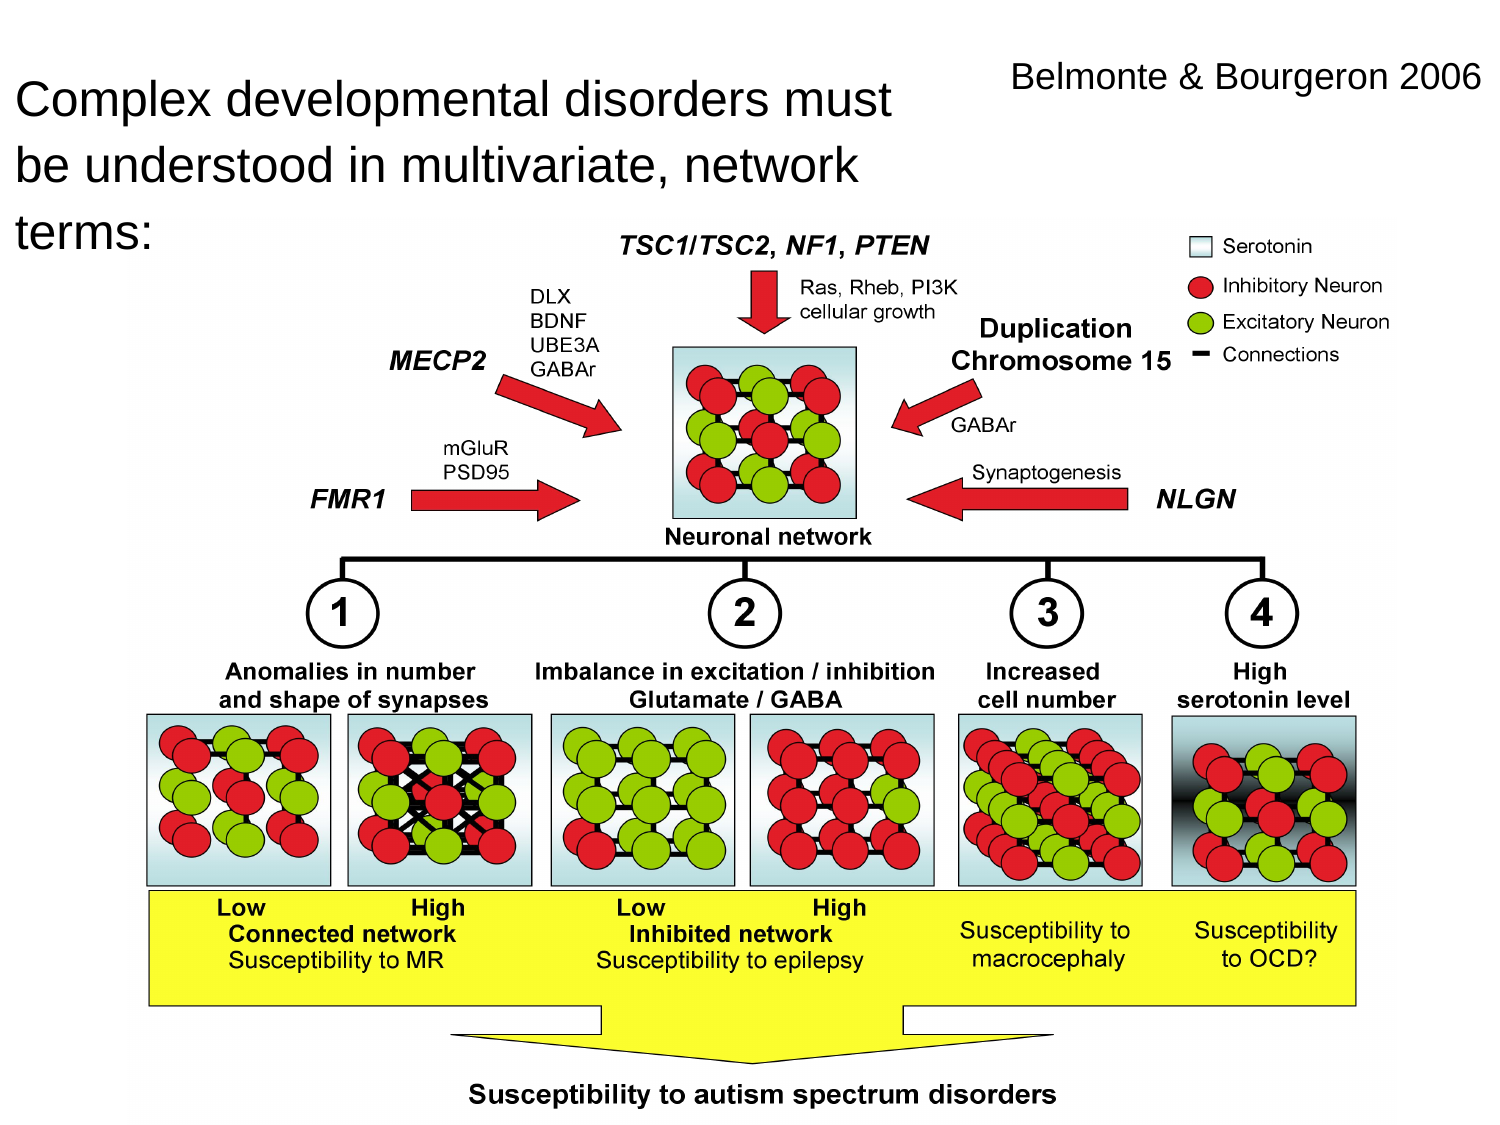

# Complex developmental disorders must be understood in multivariate, network terms:
Belmonte & Bourgeron 2006